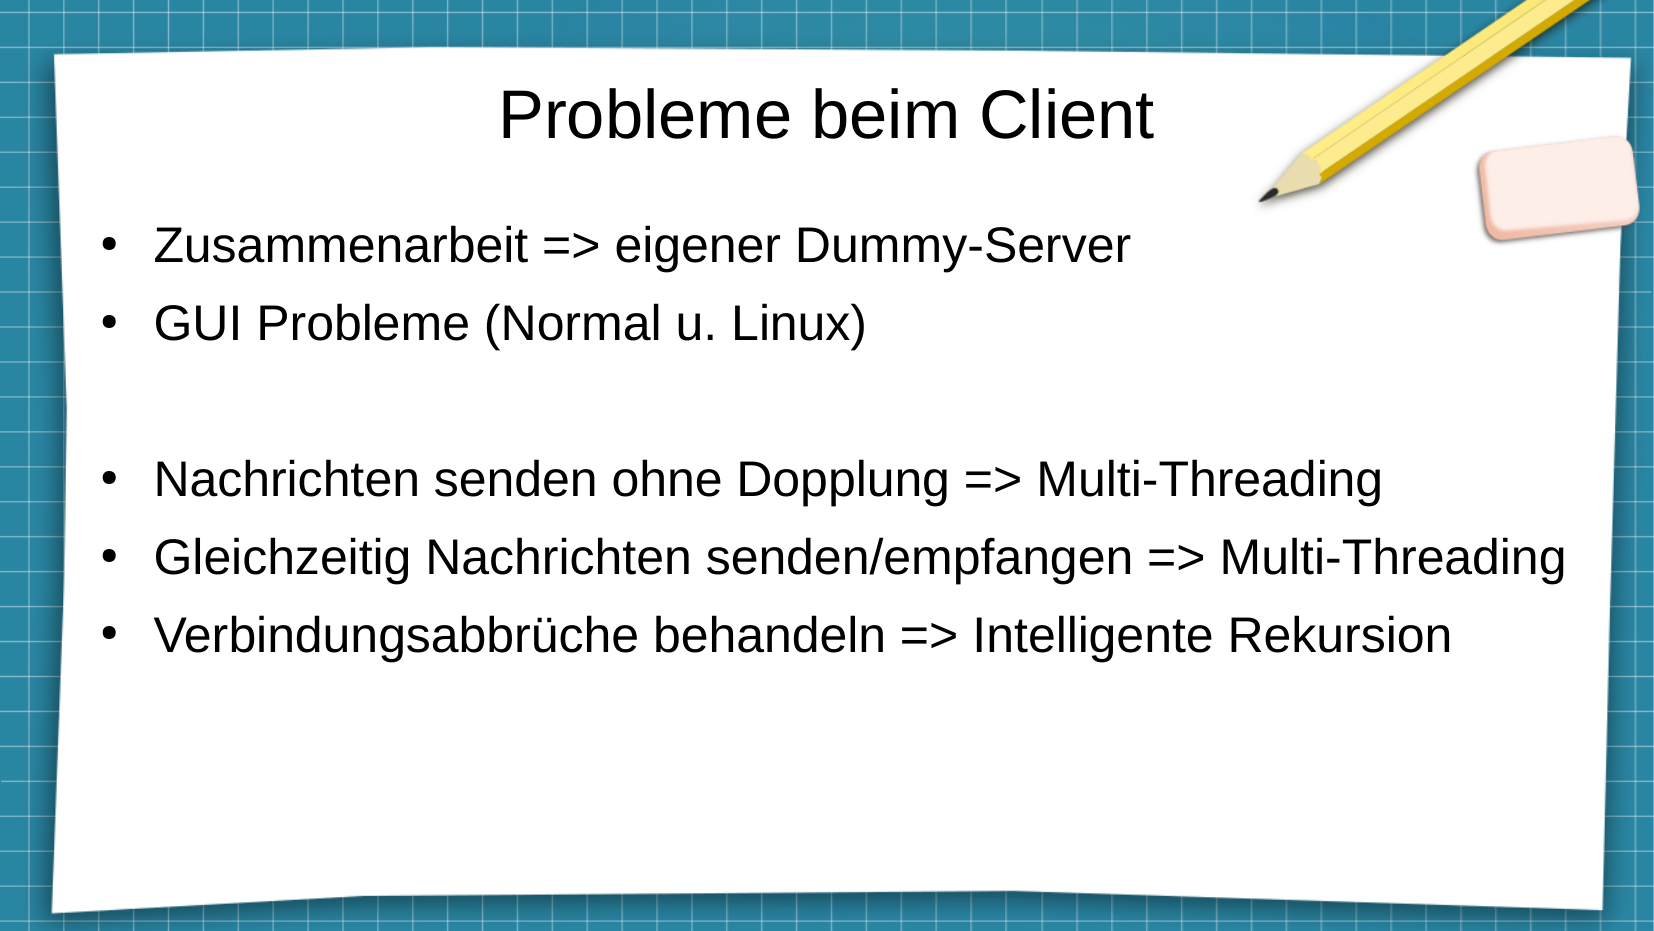

# Probleme beim Client
Zusammenarbeit => eigener Dummy-Server
GUI Probleme (Normal u. Linux)
Nachrichten senden ohne Dopplung => Multi-Threading
Gleichzeitig Nachrichten senden/empfangen => Multi-Threading
Verbindungsabbrüche behandeln => Intelligente Rekursion